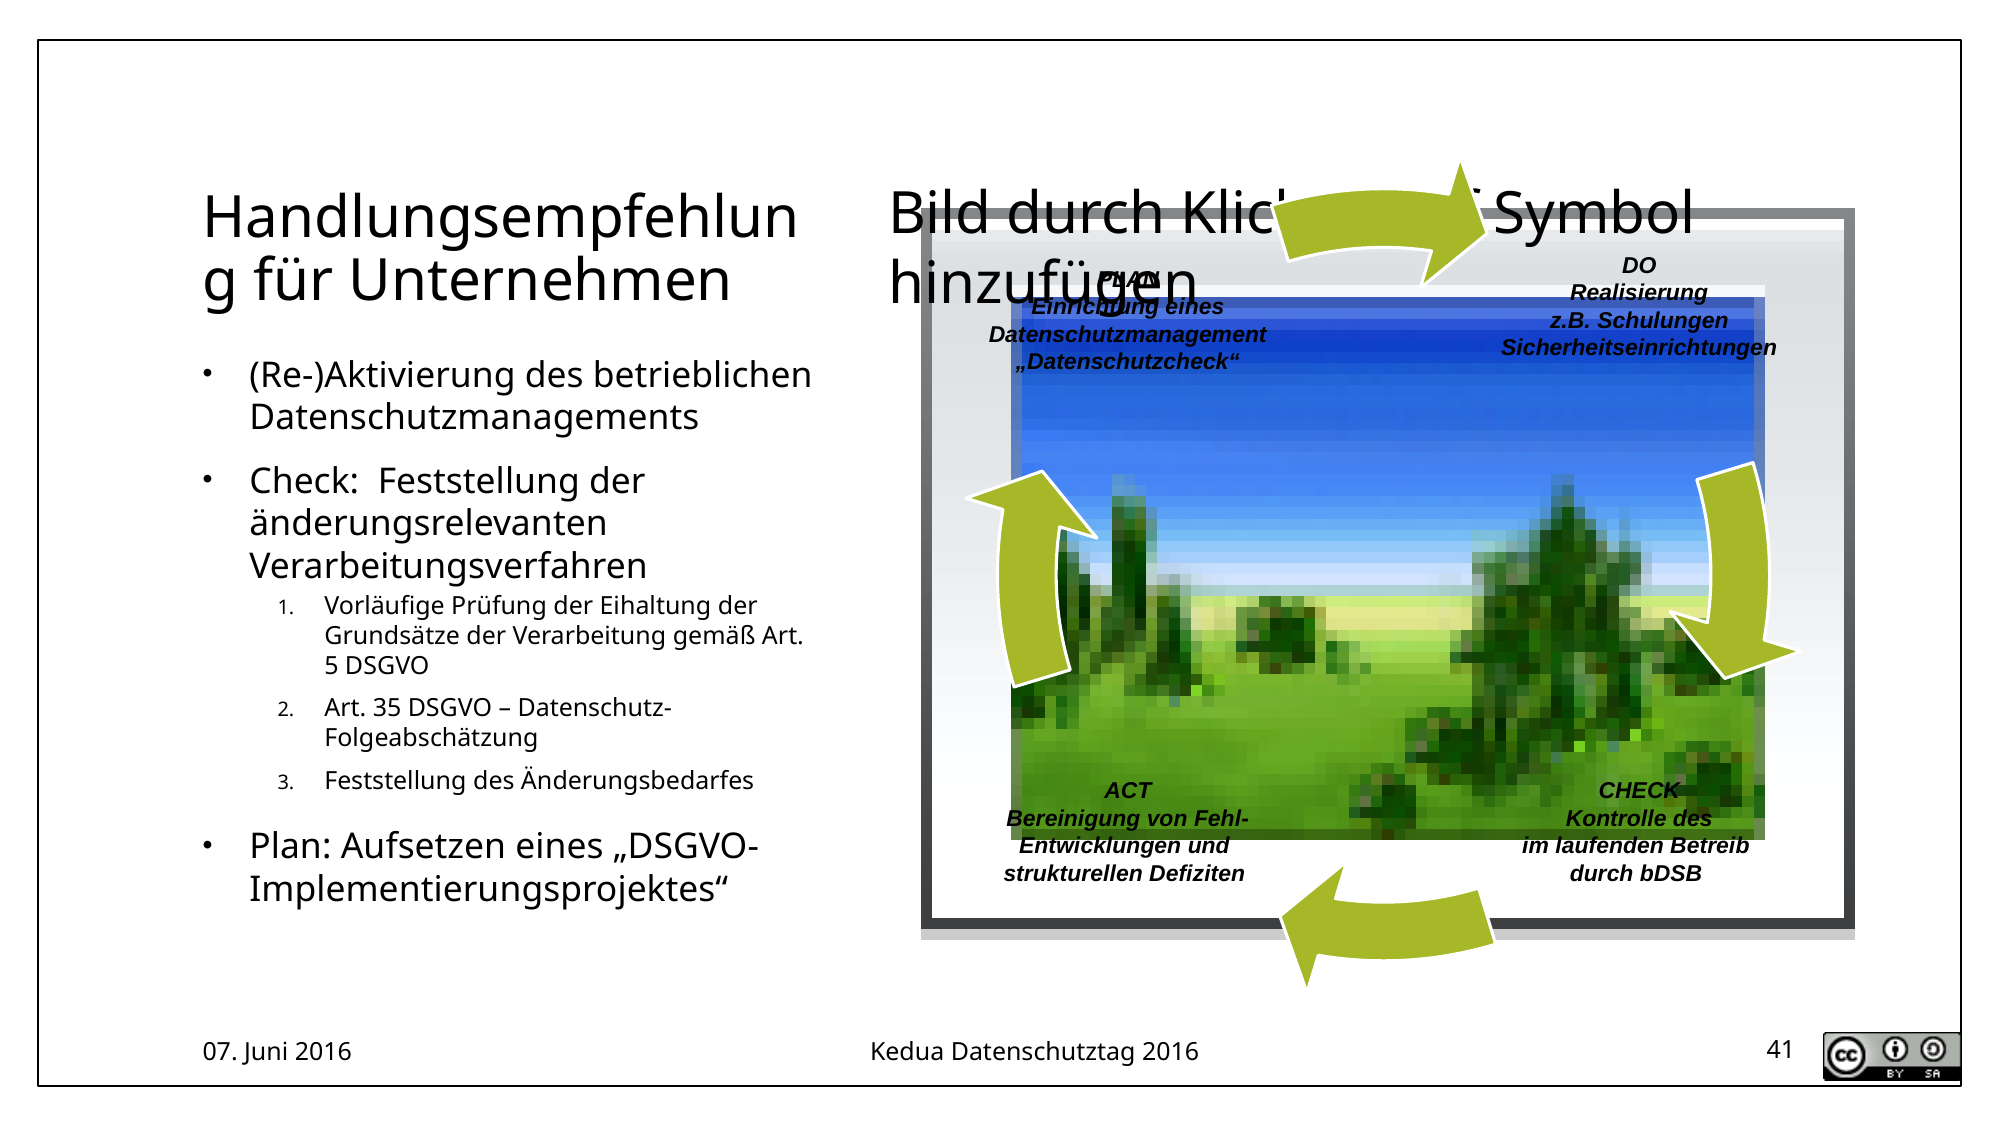

PLAN
Einrichtung eines
Datenschutzmanagement
„Datenschutzcheck“
DO
Realisierung
z.B. Schulungen
Sicherheitseinrichtungen
ACT
Bereinigung von Fehl-
Entwicklungen und
strukturellen Defiziten
CHECK
Kontrolle des
im laufenden Betreib
durch bDSB
# Handlungsempfehlung für Unternehmen
(Re-)Aktivierung des betrieblichen Datenschutzmanagements
Check: Feststellung der änderungsrelevanten Verarbeitungsverfahren
Vorläufige Prüfung der Eihaltung der Grundsätze der Verarbeitung gemäß Art. 5 DSGVO
Art. 35 DSGVO – Datenschutz-Folgeabschätzung
Feststellung des Änderungsbedarfes
Plan: Aufsetzen eines „DSGVO-Implementierungsprojektes“
07. Juni 2016
Kedua Datenschutztag 2016